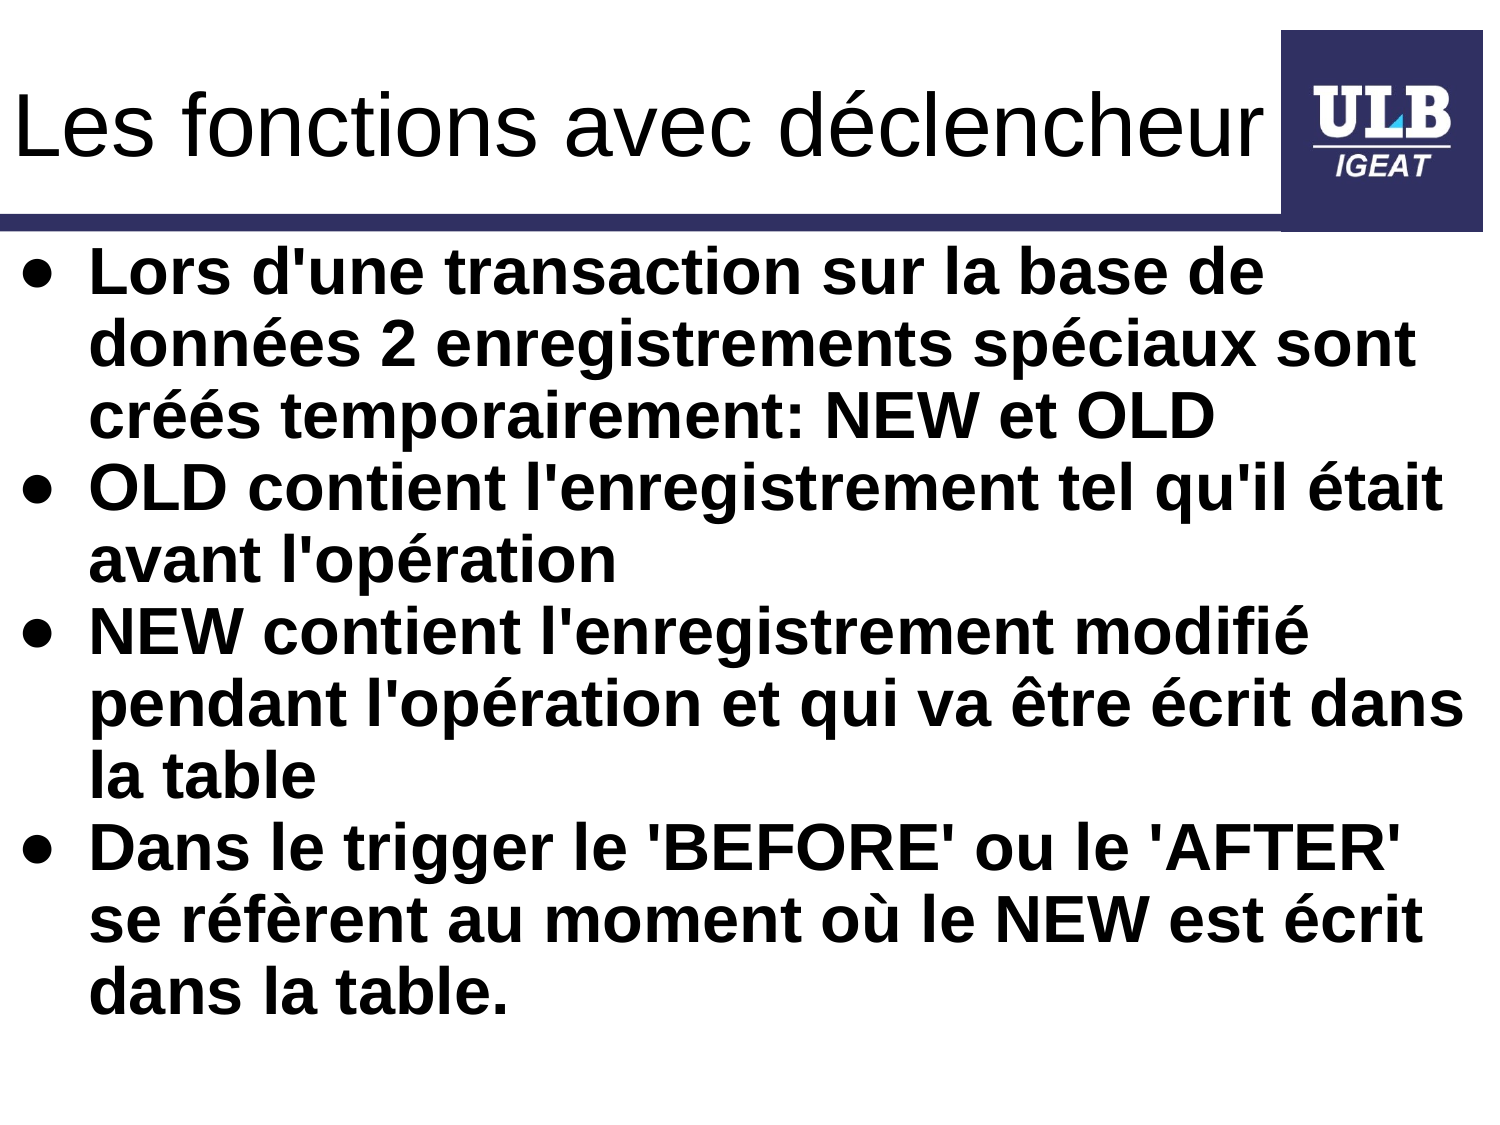

Les fonctions avec déclencheur
Lors d'une transaction sur la base de données 2 enregistrements spéciaux sont créés temporairement: NEW et OLD
OLD contient l'enregistrement tel qu'il était avant l'opération
NEW contient l'enregistrement modifié pendant l'opération et qui va être écrit dans la table
Dans le trigger le 'BEFORE' ou le 'AFTER' se réfèrent au moment où le NEW est écrit dans la table.